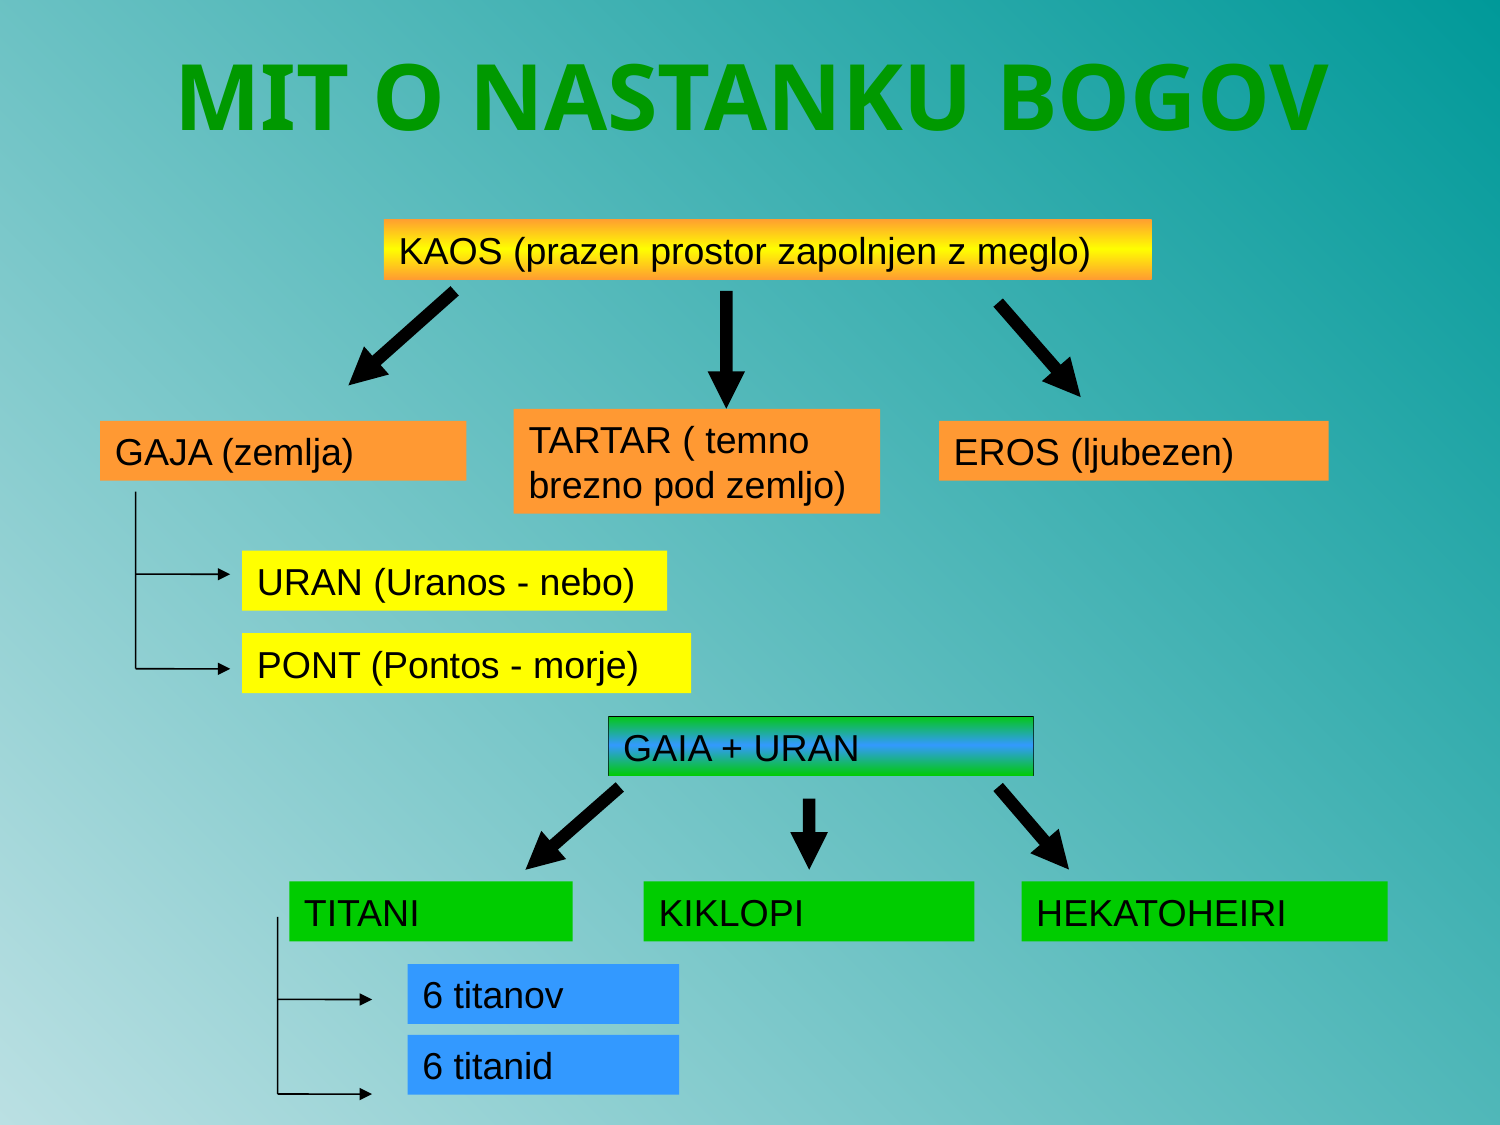

# MIT O NASTANKU BOGOV
KAOS (prazen prostor zapolnjen z meglo)
TARTAR ( temno brezno pod zemljo)
GAJA (zemlja)
EROS (ljubezen)
URAN (Uranos - nebo)
PONT (Pontos - morje)
GAIA + URAN
TITANI
KIKLOPI
HEKATOHEIRI
6 titanov
6 titanid